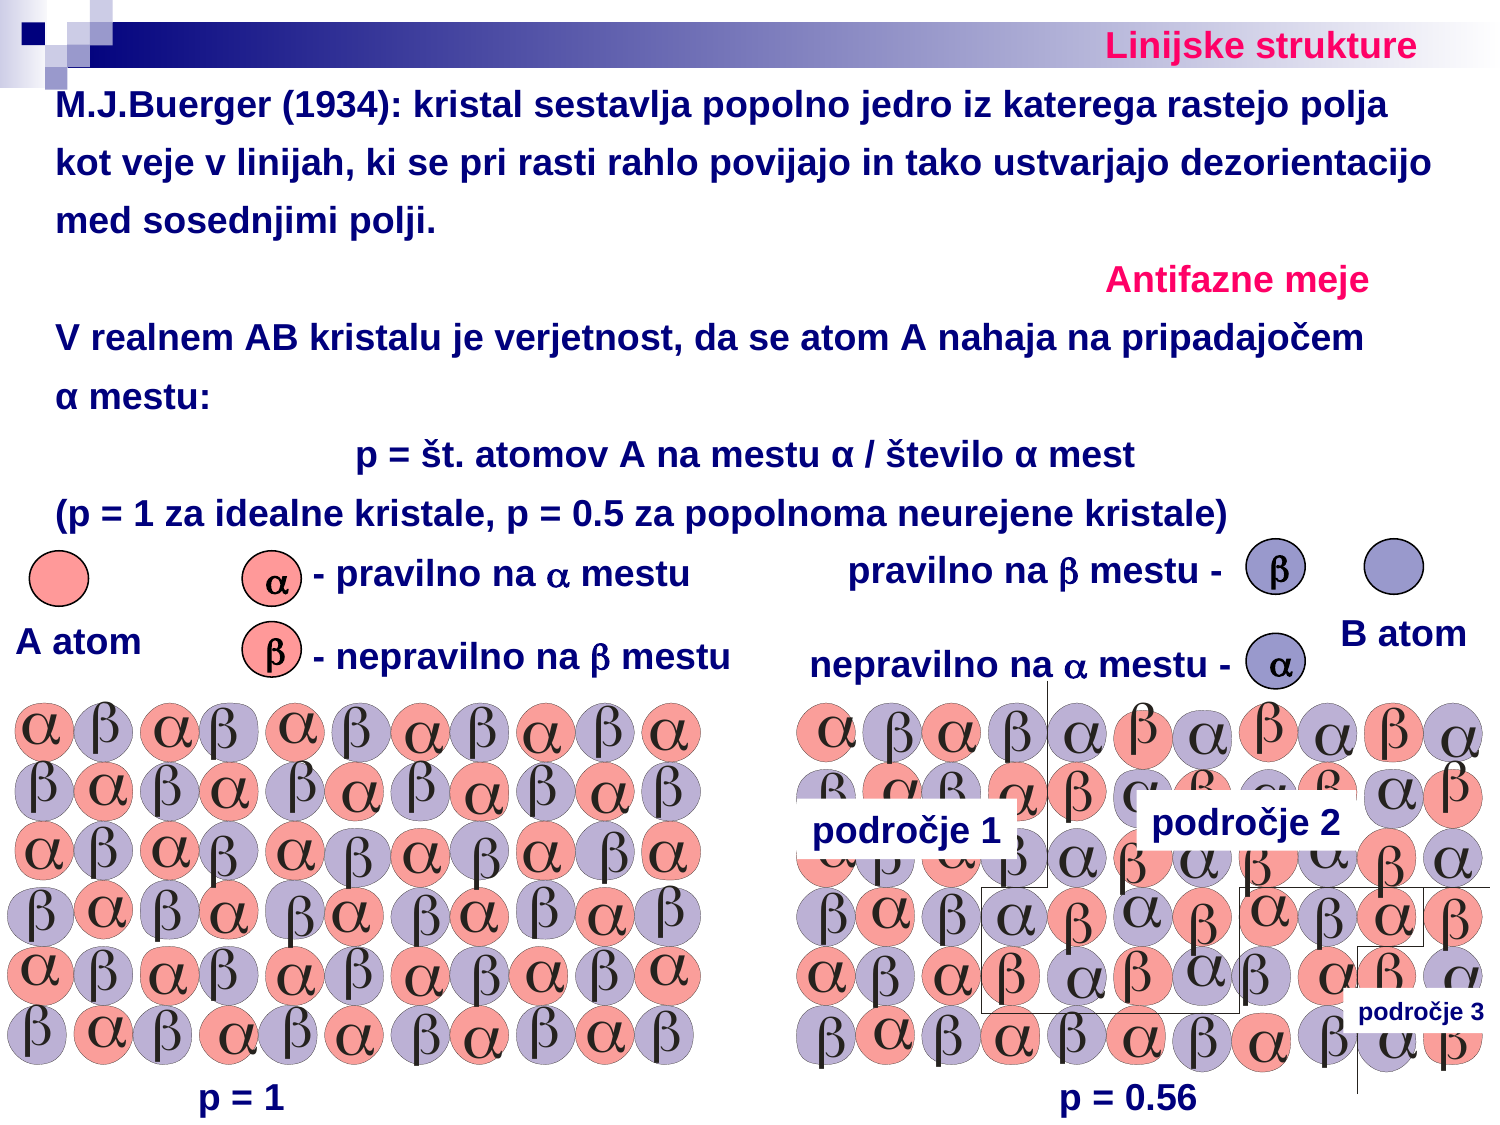

Linijske strukture
M.J.Buerger (1934): kristal sestavlja popolno jedro iz katerega rastejo polja
kot veje v linijah, ki se pri rasti rahlo povijajo in tako ustvarjajo dezorientacijo
med sosednjimi polji.
							Antifazne meje
V realnem AB kristalu je verjetnost, da se atom A nahaja na pripadajočem
α mestu:
		p = št. atomov A na mestu α / število α mest
(p = 1 za idealne kristale, p = 0.5 za popolnoma neurejene kristale)
pravilno na  mestu -

- pravilno na  mestu

B atom
A atom

- nepravilno na  mestu
 nepravilno na  mestu -

področje 2
področje 1
področje 3
p = 1
 p = 0.56